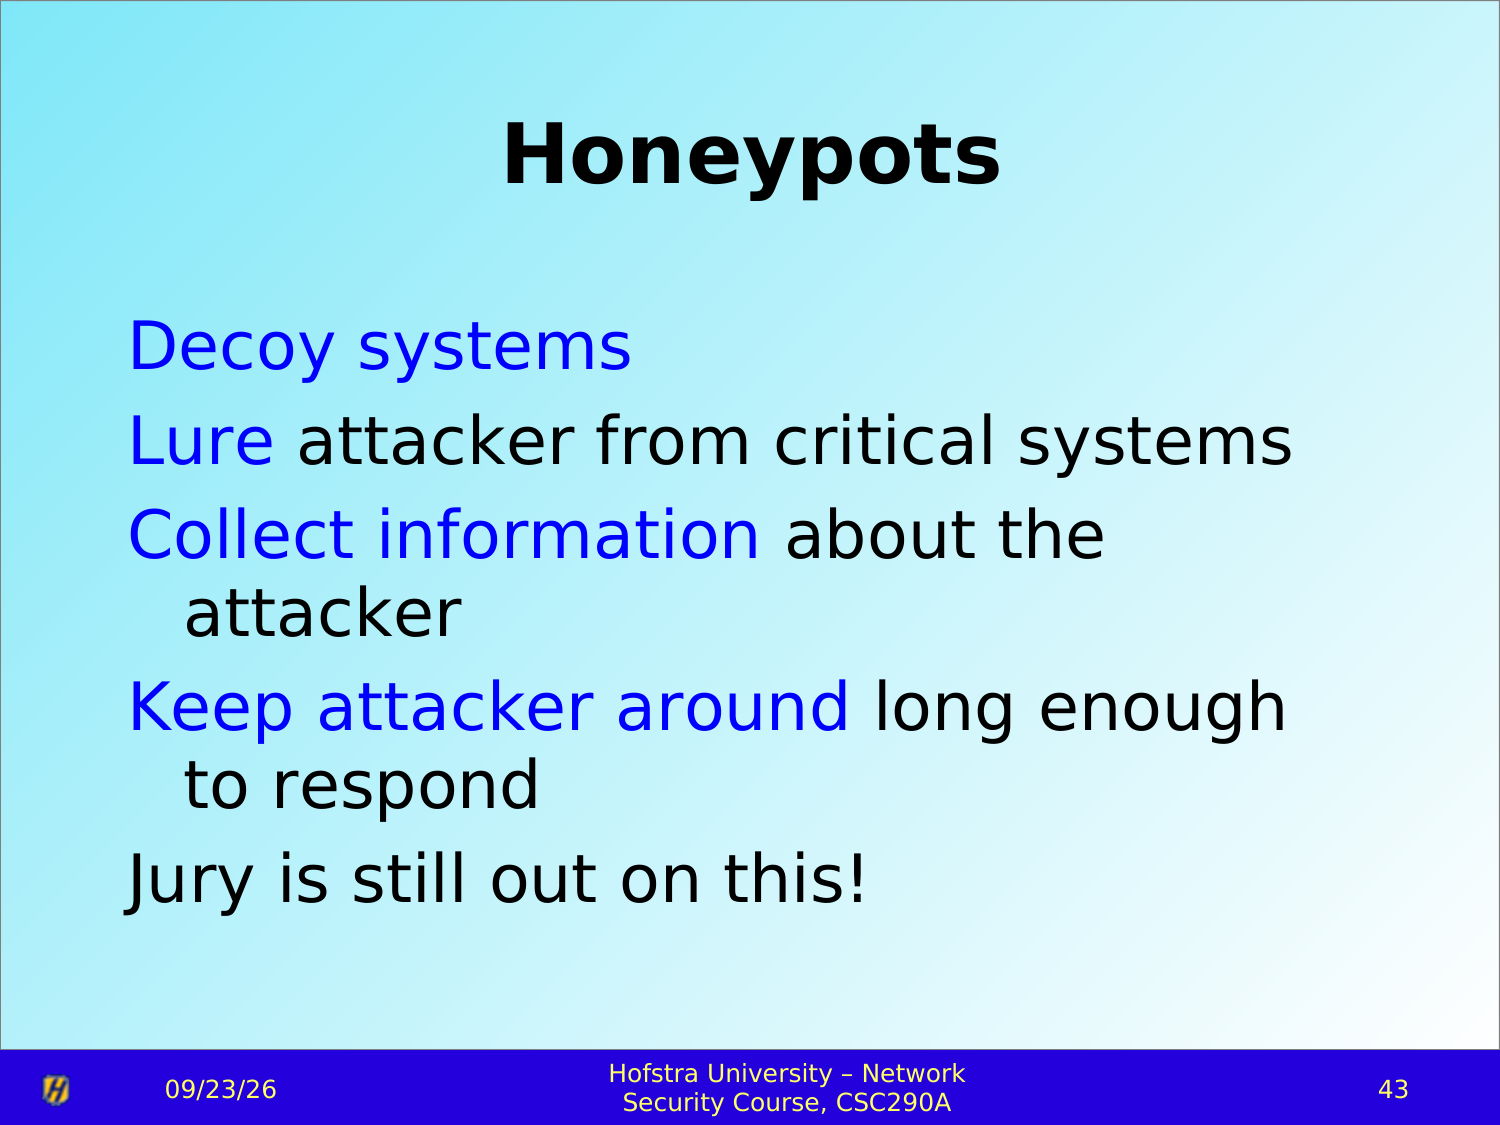

# Honeypots
Decoy systems
Lure attacker from critical systems
Collect information about the attacker
Keep attacker around long enough to respond
Jury is still out on this!
43